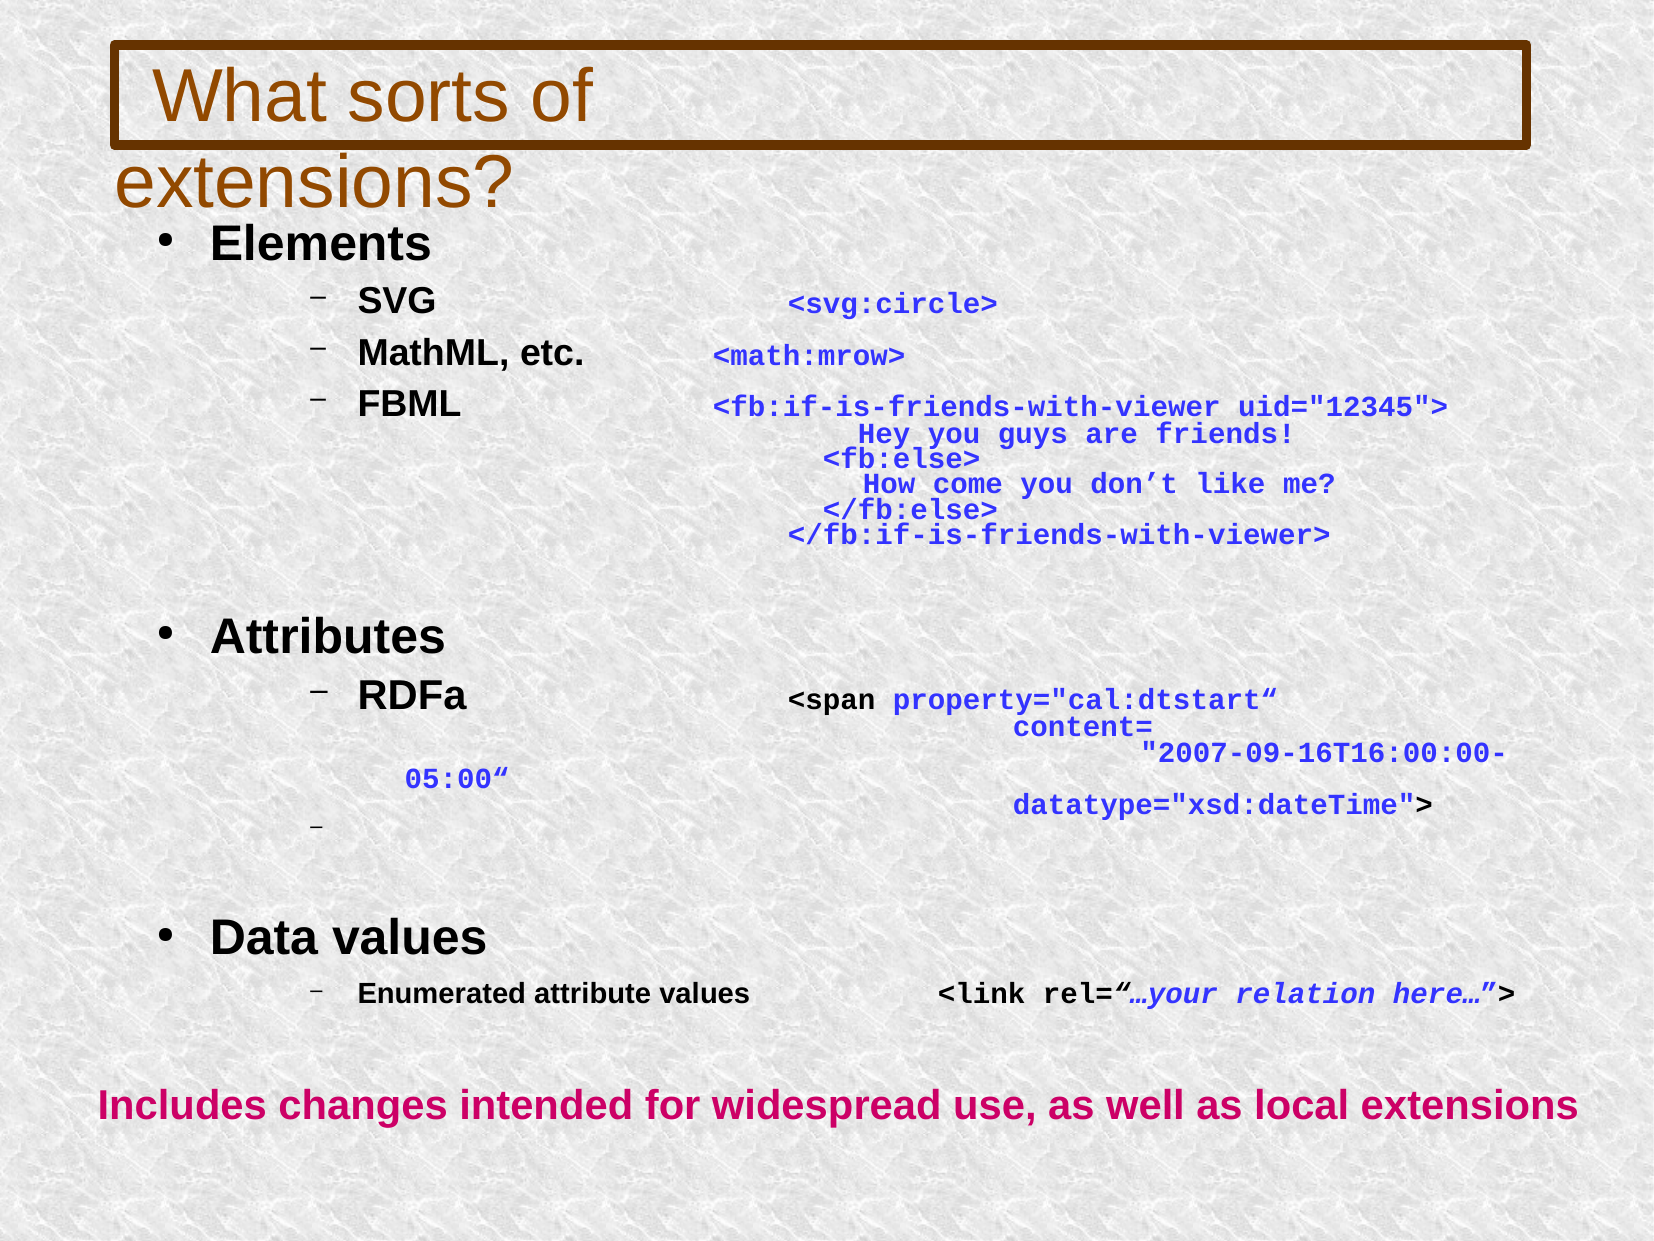

# What sorts of extensions?
Elements
SVG					<svg:circle>
MathML, etc. 		<math:mrow>
FBML				<fb:if-is-friends-with-viewer uid="12345">
						 Hey you guys are friends!
						 <fb:else>
							How come you don’t like me?
 					 </fb:else>
						</fb:if-is-friends-with-viewer>
Attributes
RDFa					<span property="cal:dtstart“
							 	content=
										 "2007-09-16T16:00:00-05:00“
					 		datatype="xsd:dateTime">
Data values
Enumerated attribute values			<link rel=“…your relation here…”>
Includes changes intended for widespread use, as well as local extensions